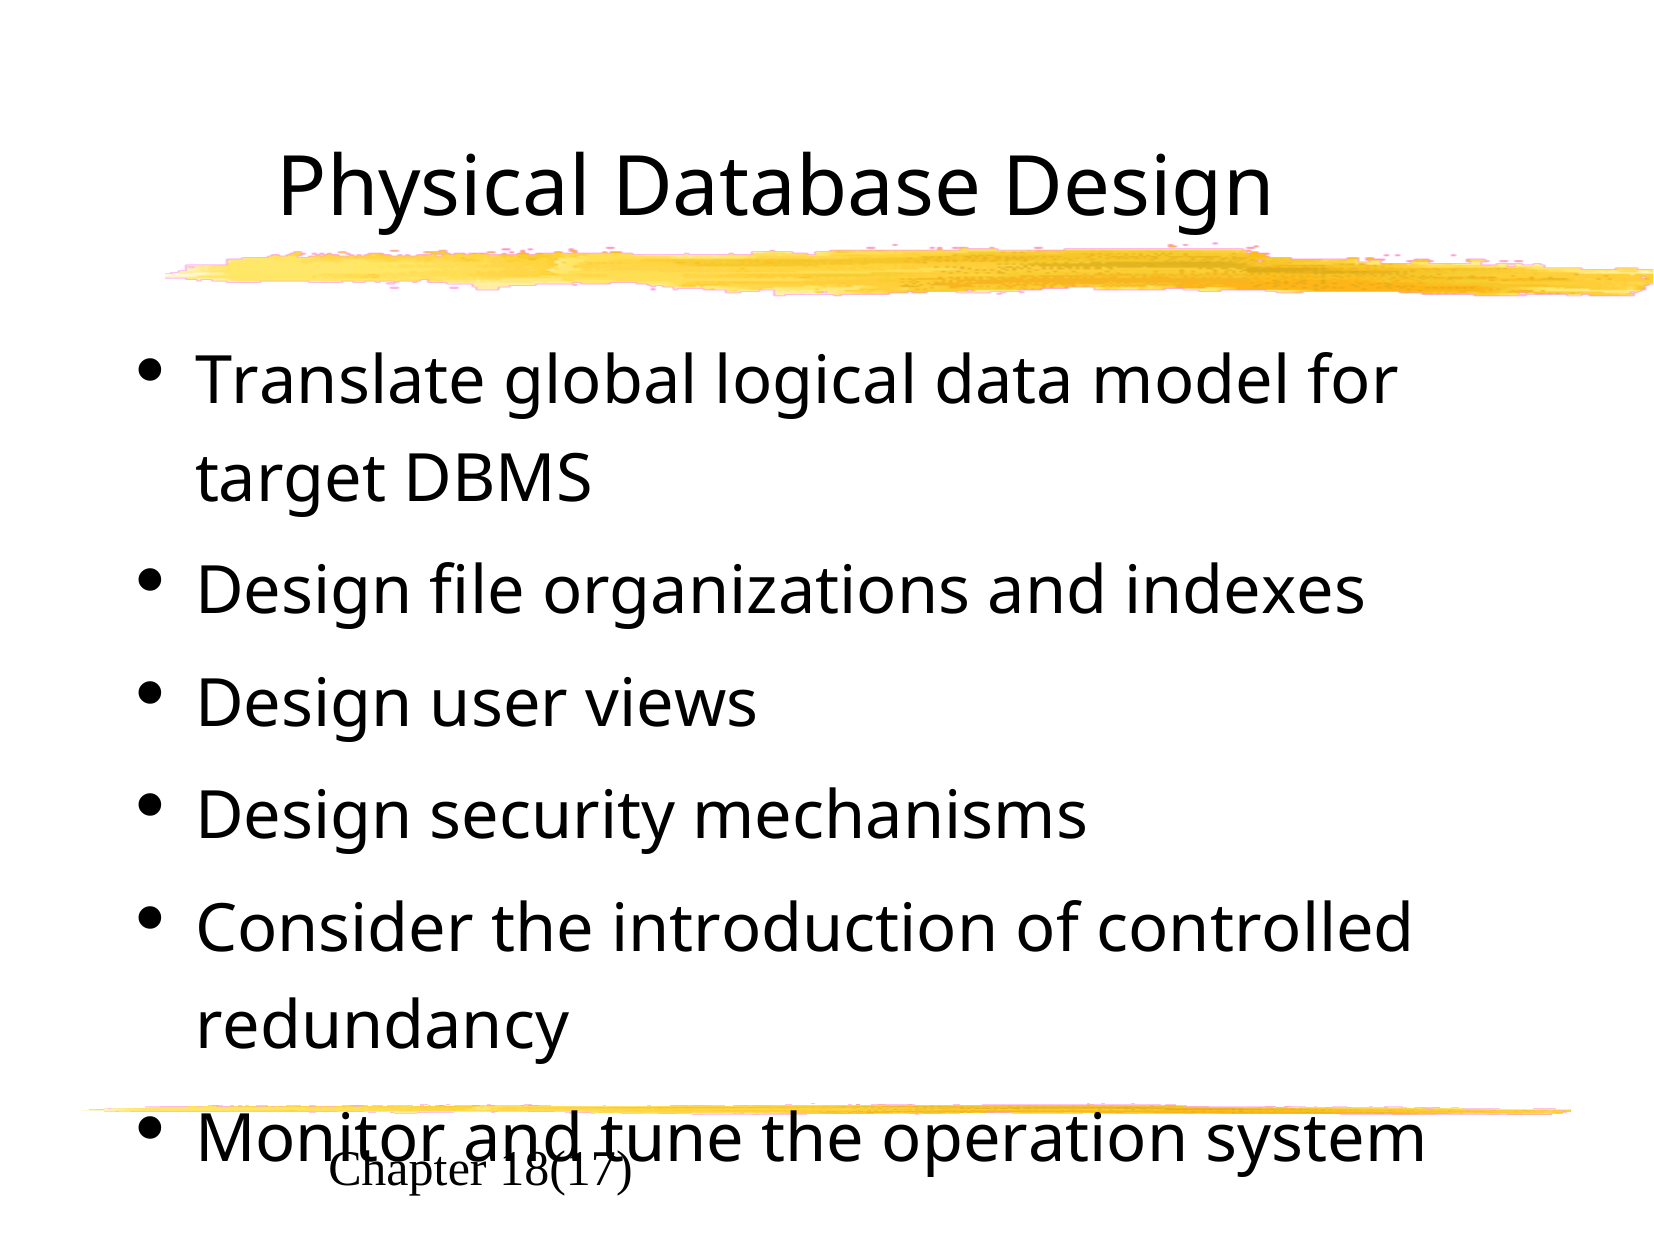

# Physical Database Design
Translate global logical data model for target DBMS
Design file organizations and indexes
Design user views
Design security mechanisms
Consider the introduction of controlled redundancy
Monitor and tune the operation system
Chapter 18(17)